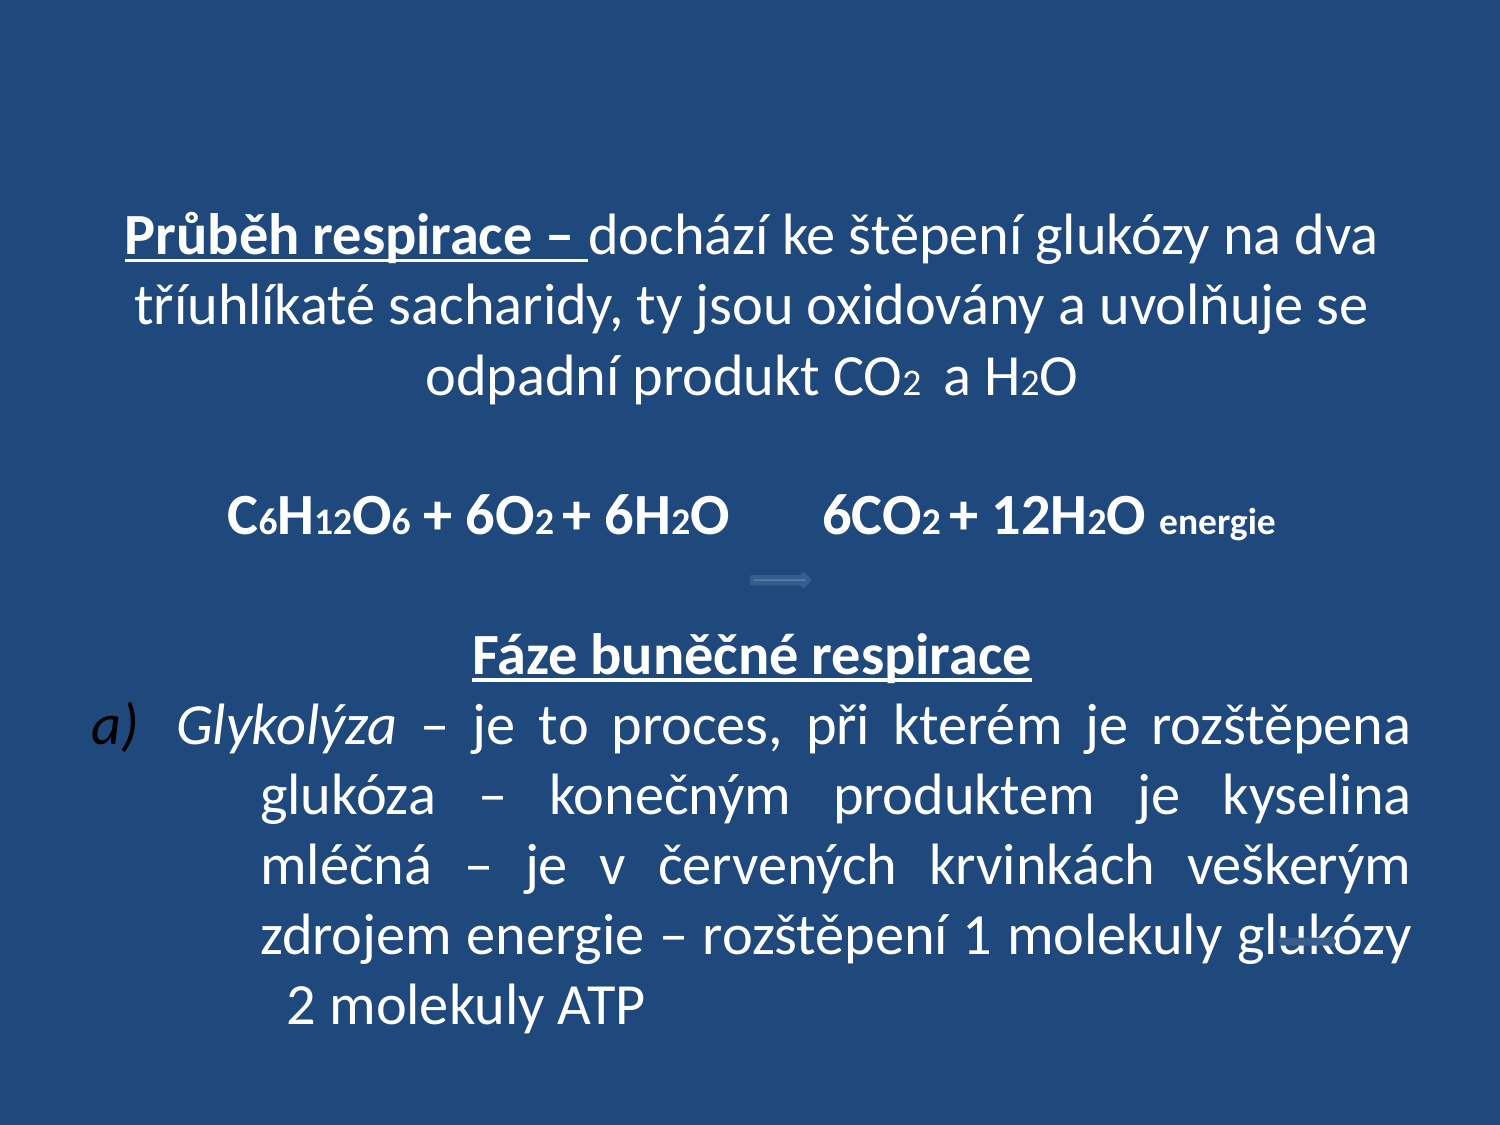

Průběh respirace – dochází ke štěpení glukózy na dva tříuhlíkaté sacharidy, ty jsou oxidovány a uvolňuje se odpadní produkt CO2 a H2O
C6H12O6 + 6O2 + 6H2O 6CO2 + 12H2O energie
Fáze buněčné respirace
Glykolýza – je to proces, při kterém je rozštěpena glukóza – konečným produktem je kyselina mléčná – je v červených krvinkách veškerým zdrojem energie – rozštěpení 1 molekuly glukózy 2 molekuly ATP